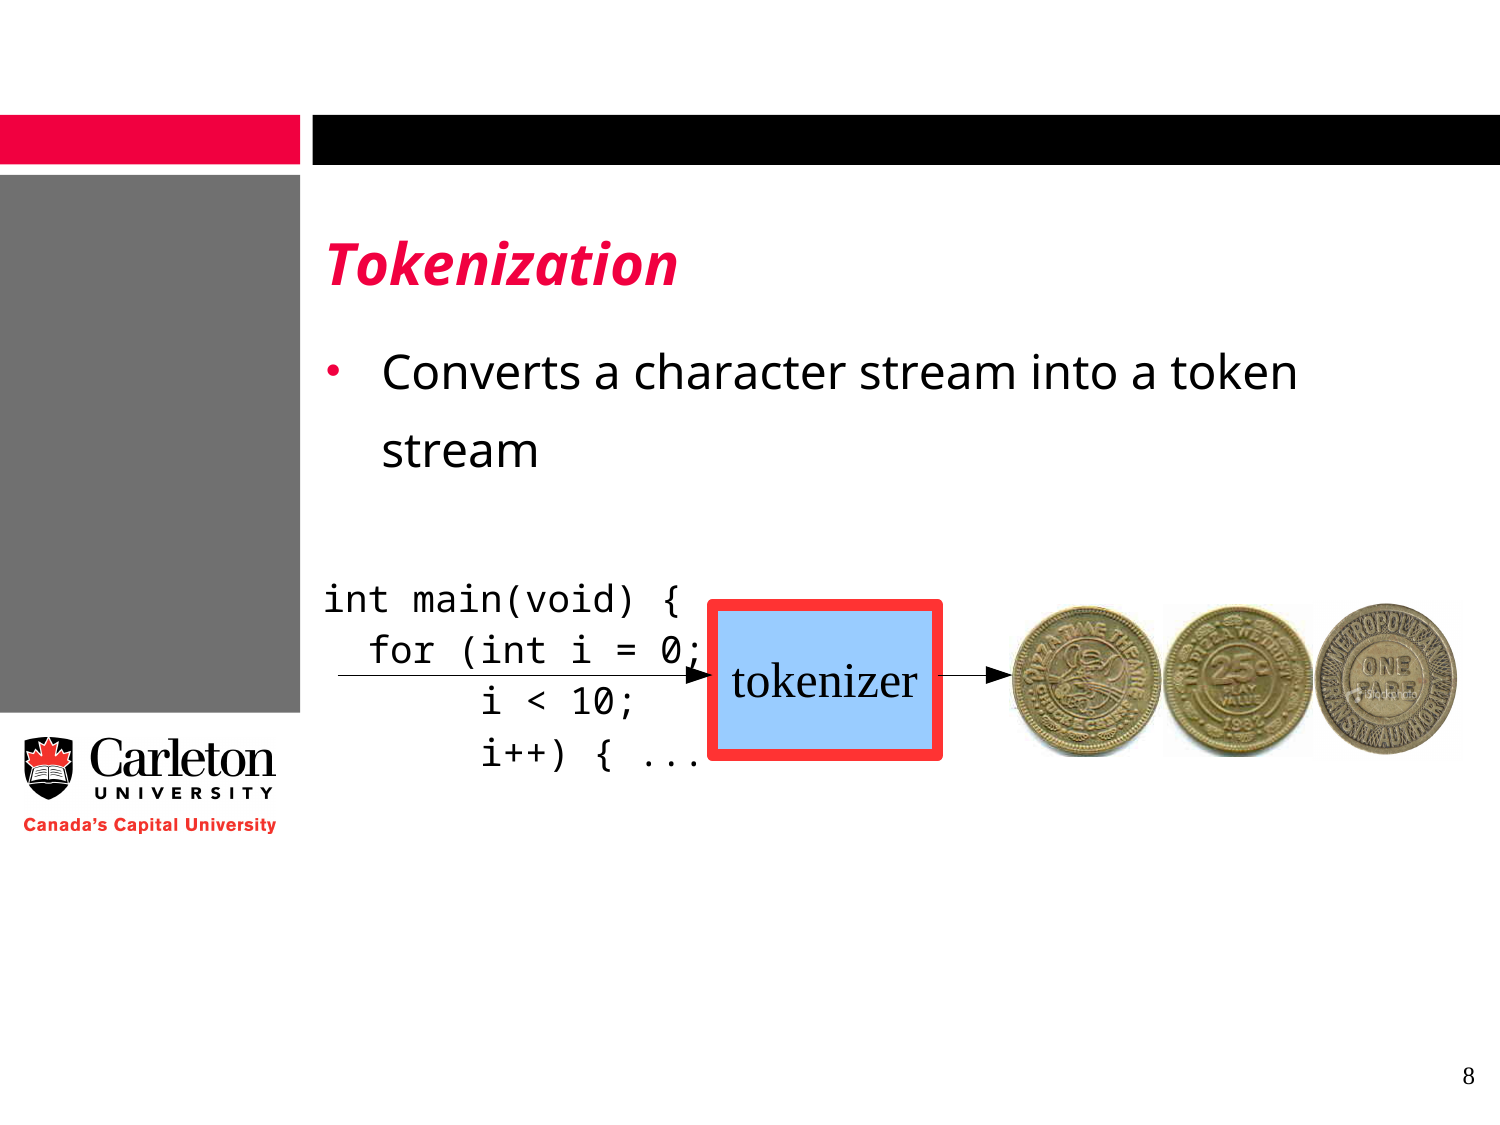

# Tokenization
Converts a character stream into a token stream
tokenizer
int main(void) {
 for (int i = 0;
 i < 10;
 i++) { ...
8